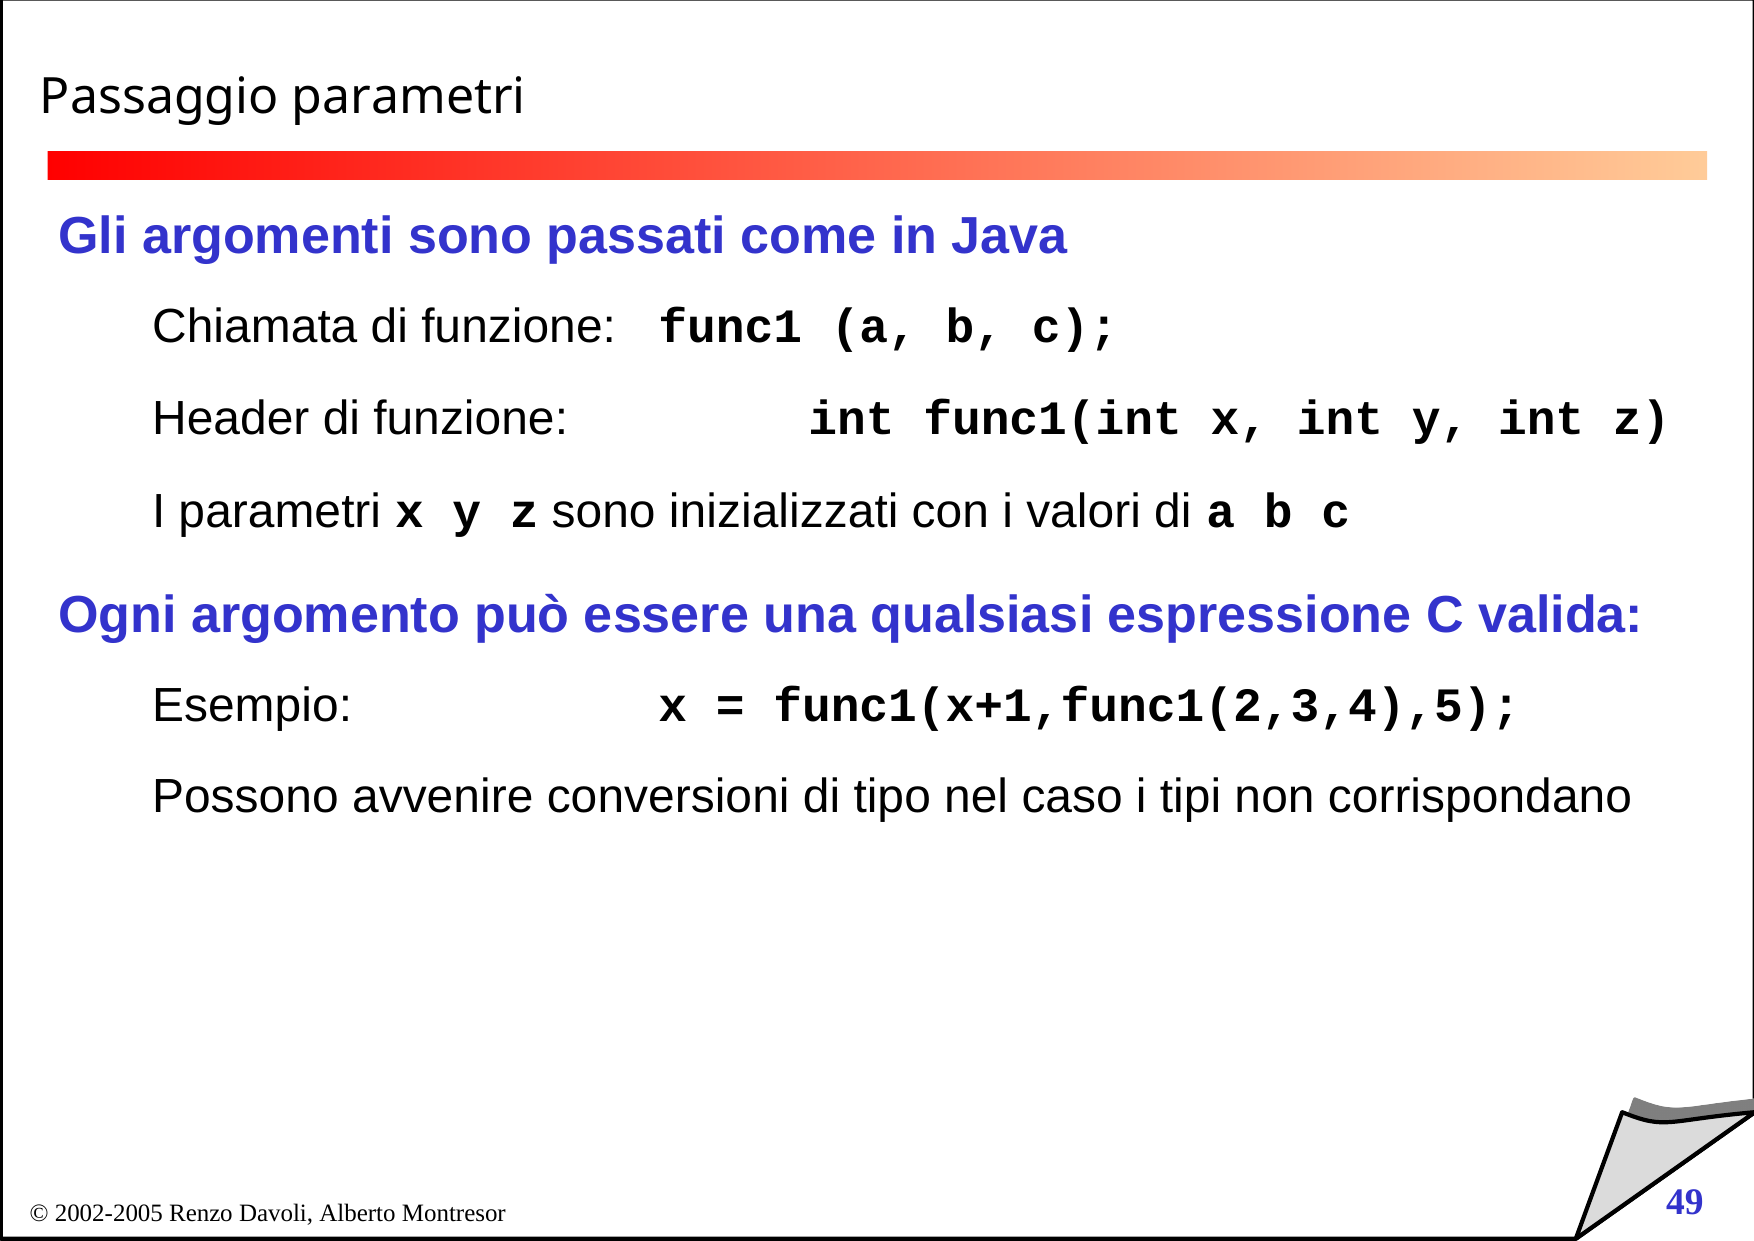

# Passaggio parametri
Gli argomenti sono passati come in Java
Chiamata di funzione:	func1 (a, b, c);
Header di funzione:		int func1(int x, int y, int z)
I parametri x y z sono inizializzati con i valori di a b c
Ogni argomento può essere una qualsiasi espressione C valida:
Esempio: 		x = func1(x+1,func1(2,3,4),5);
Possono avvenire conversioni di tipo nel caso i tipi non corrispondano